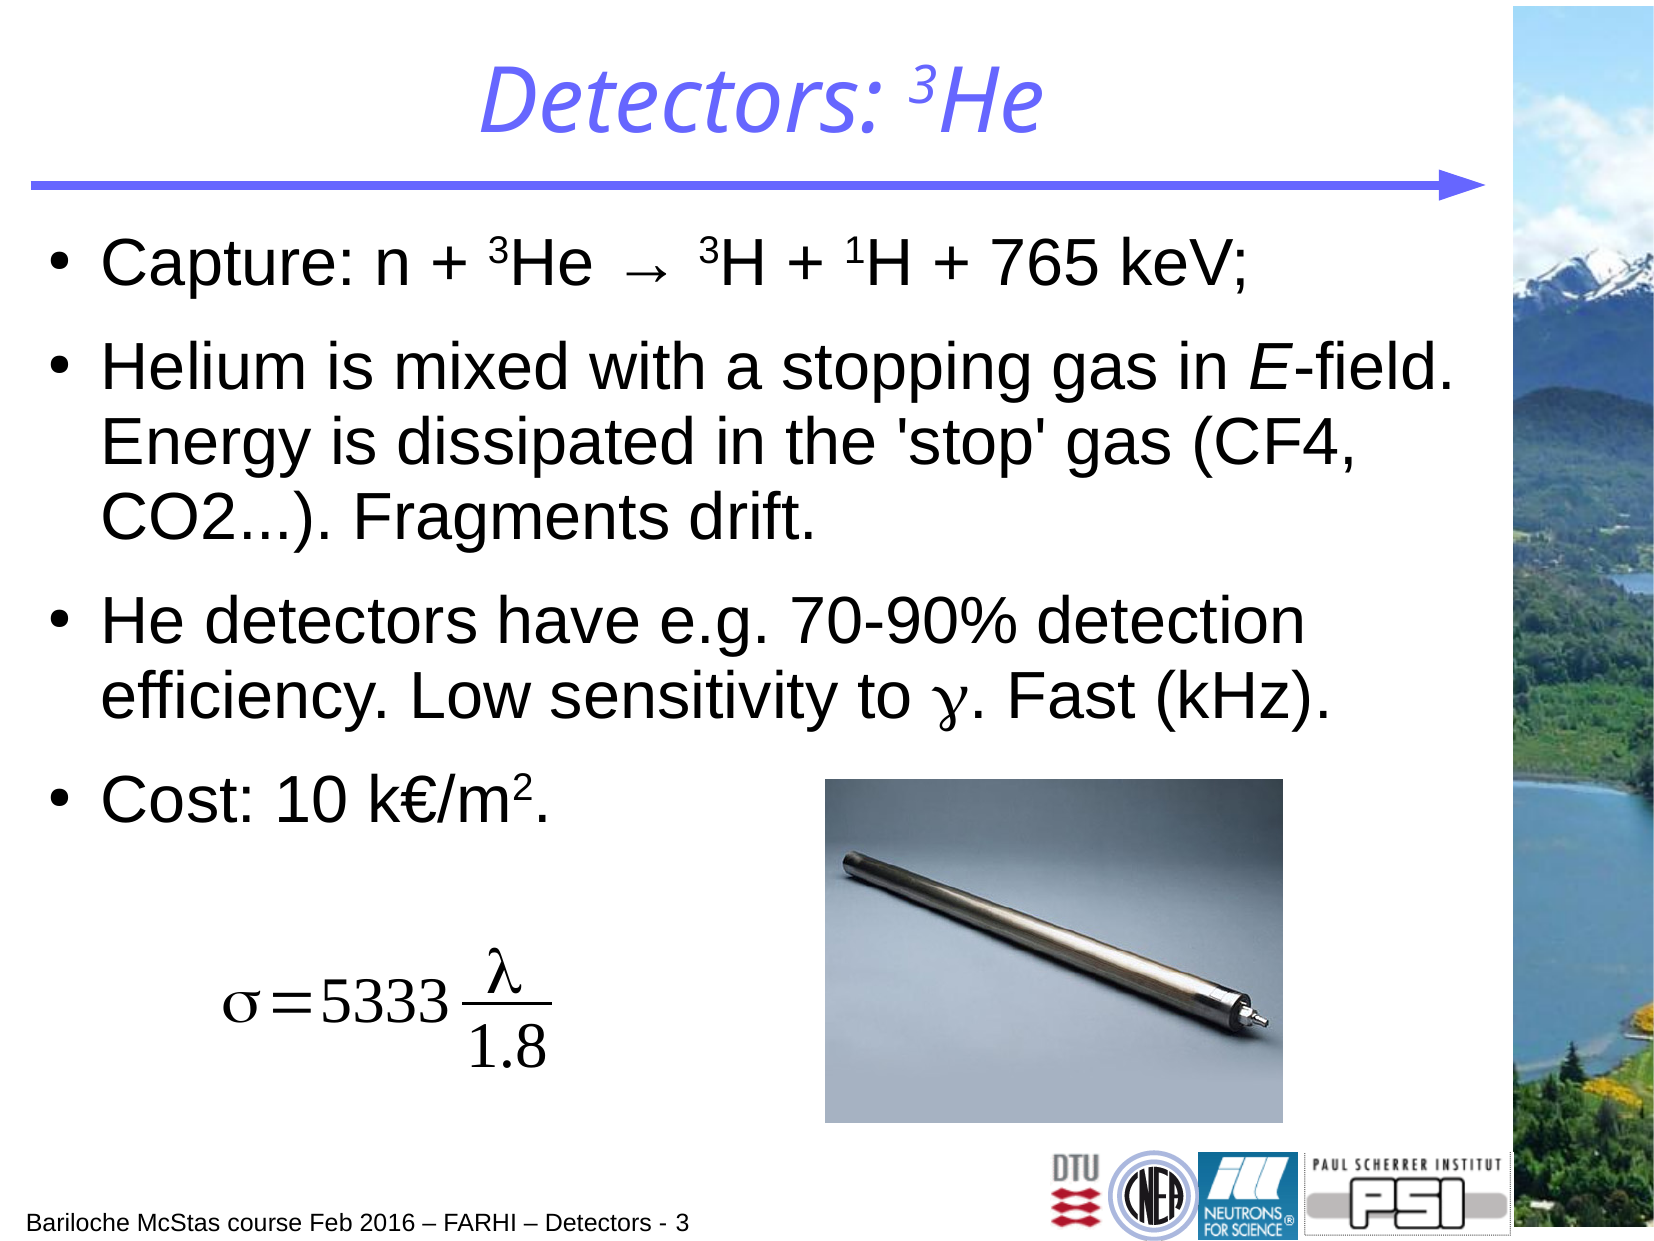

# Detectors: 3He
Capture: n + 3He → 3H + 1H + 765 keV;
Helium is mixed with a stopping gas in E-field. Energy is dissipated in the 'stop' gas (CF4, CO2...). Fragments drift.
He detectors have e.g. 70-90% detection efficiency. Low sensitivity to g. Fast (kHz).
Cost: 10 k€/m2.